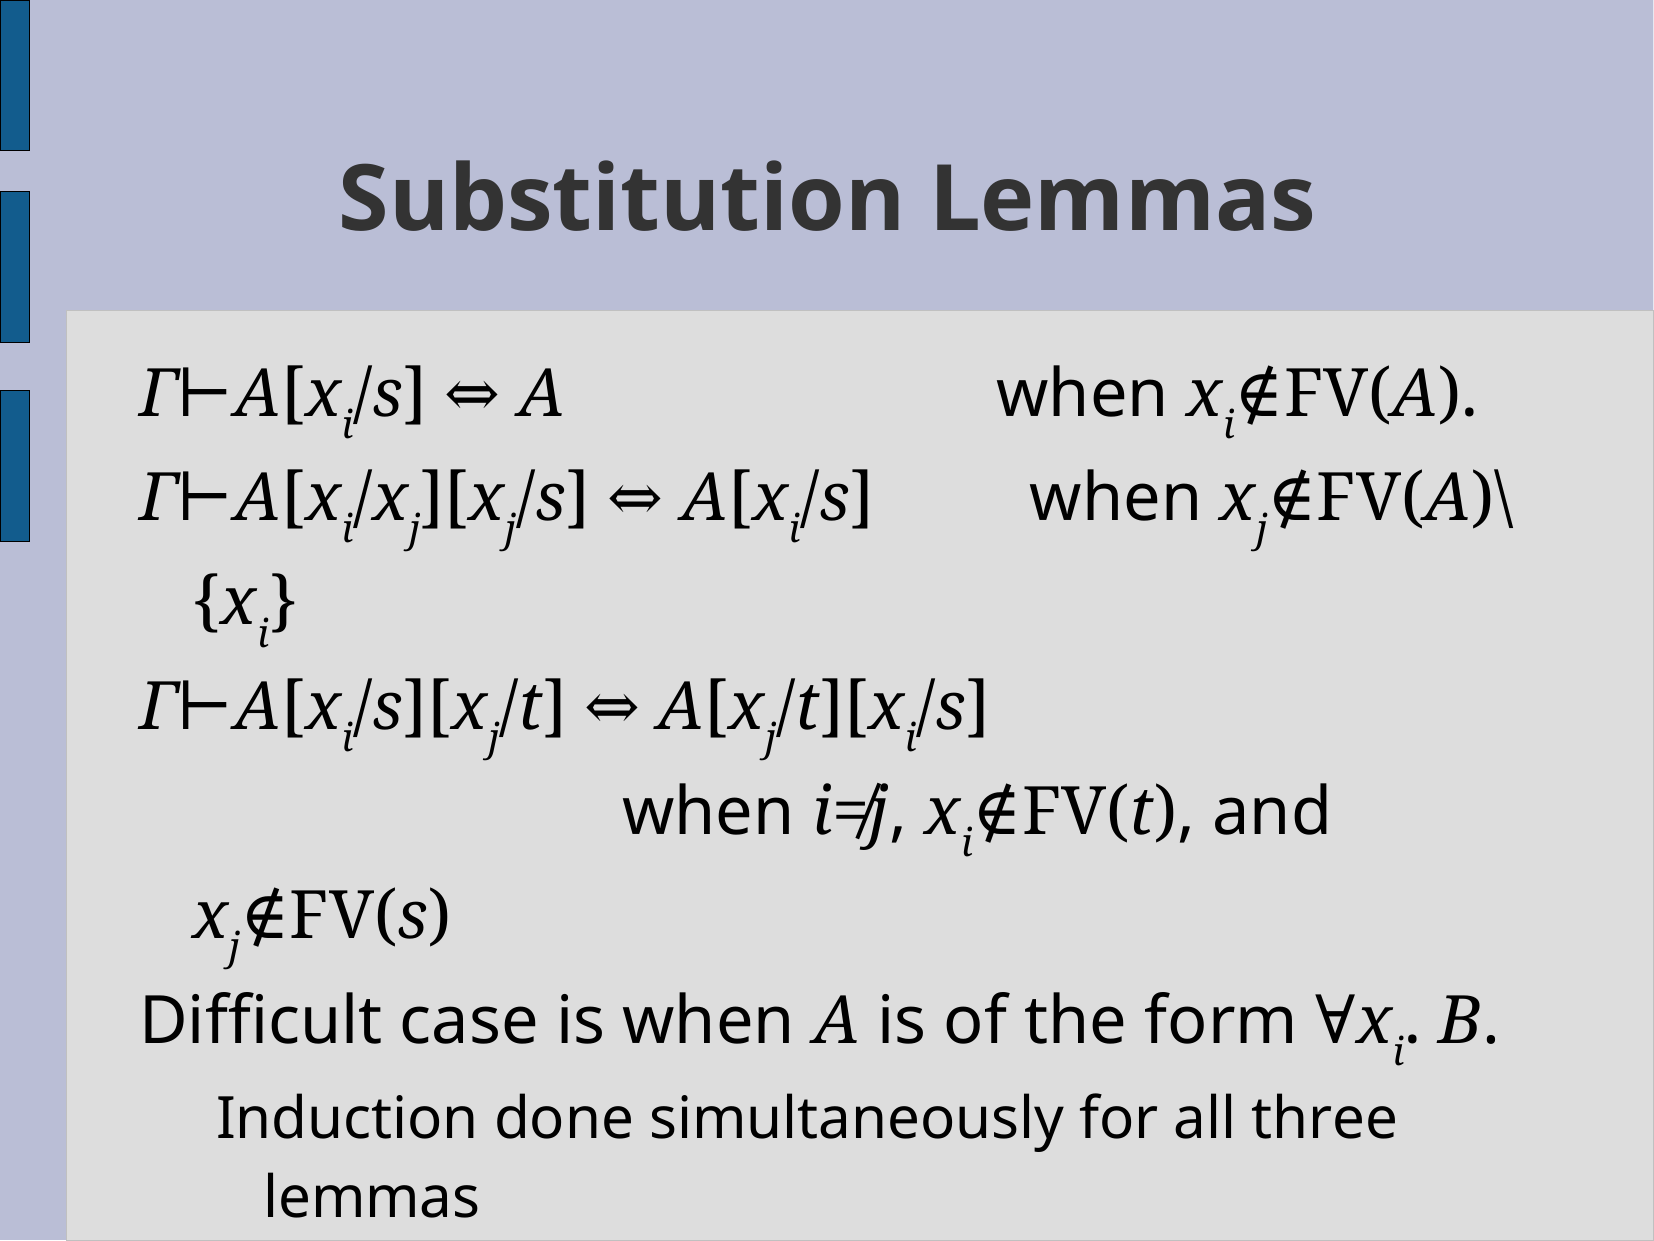

# Substitution Lemmas
Γ⊢A[xi/s] ⇔ A when xi∉FV(A).
Γ⊢A[xi/xj][xj/s] ⇔ A[xi/s] when xj∉FV(A)\{xi}
Γ⊢A[xi/s][xj/t] ⇔ A[xj/t][xi/s]
 when i≠j, xi∉FV(t), and xj∉FV(s)
Difficult case is when A is of the form ∀xi. B.
Induction done simultaneously for all three lemmas